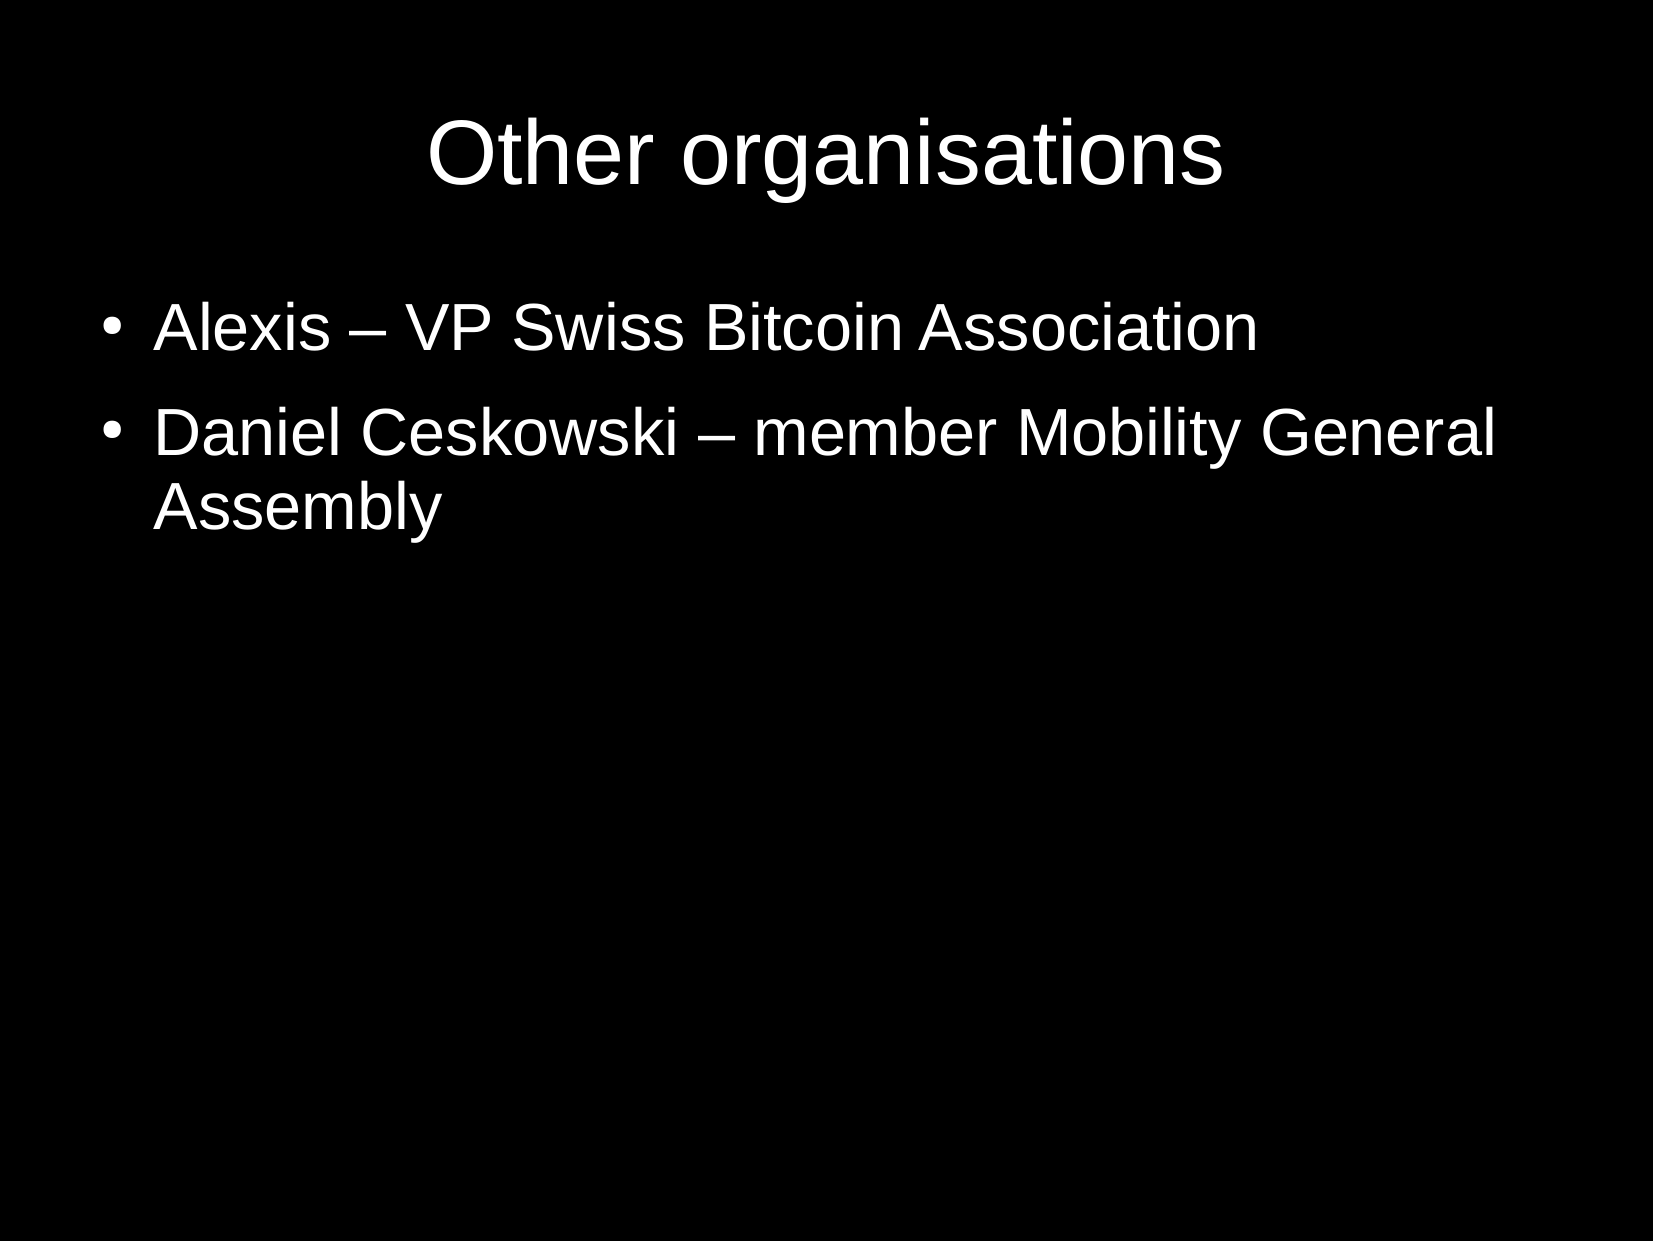

# Other organisations
Alexis – VP Swiss Bitcoin Association
Daniel Ceskowski – member Mobility General Assembly